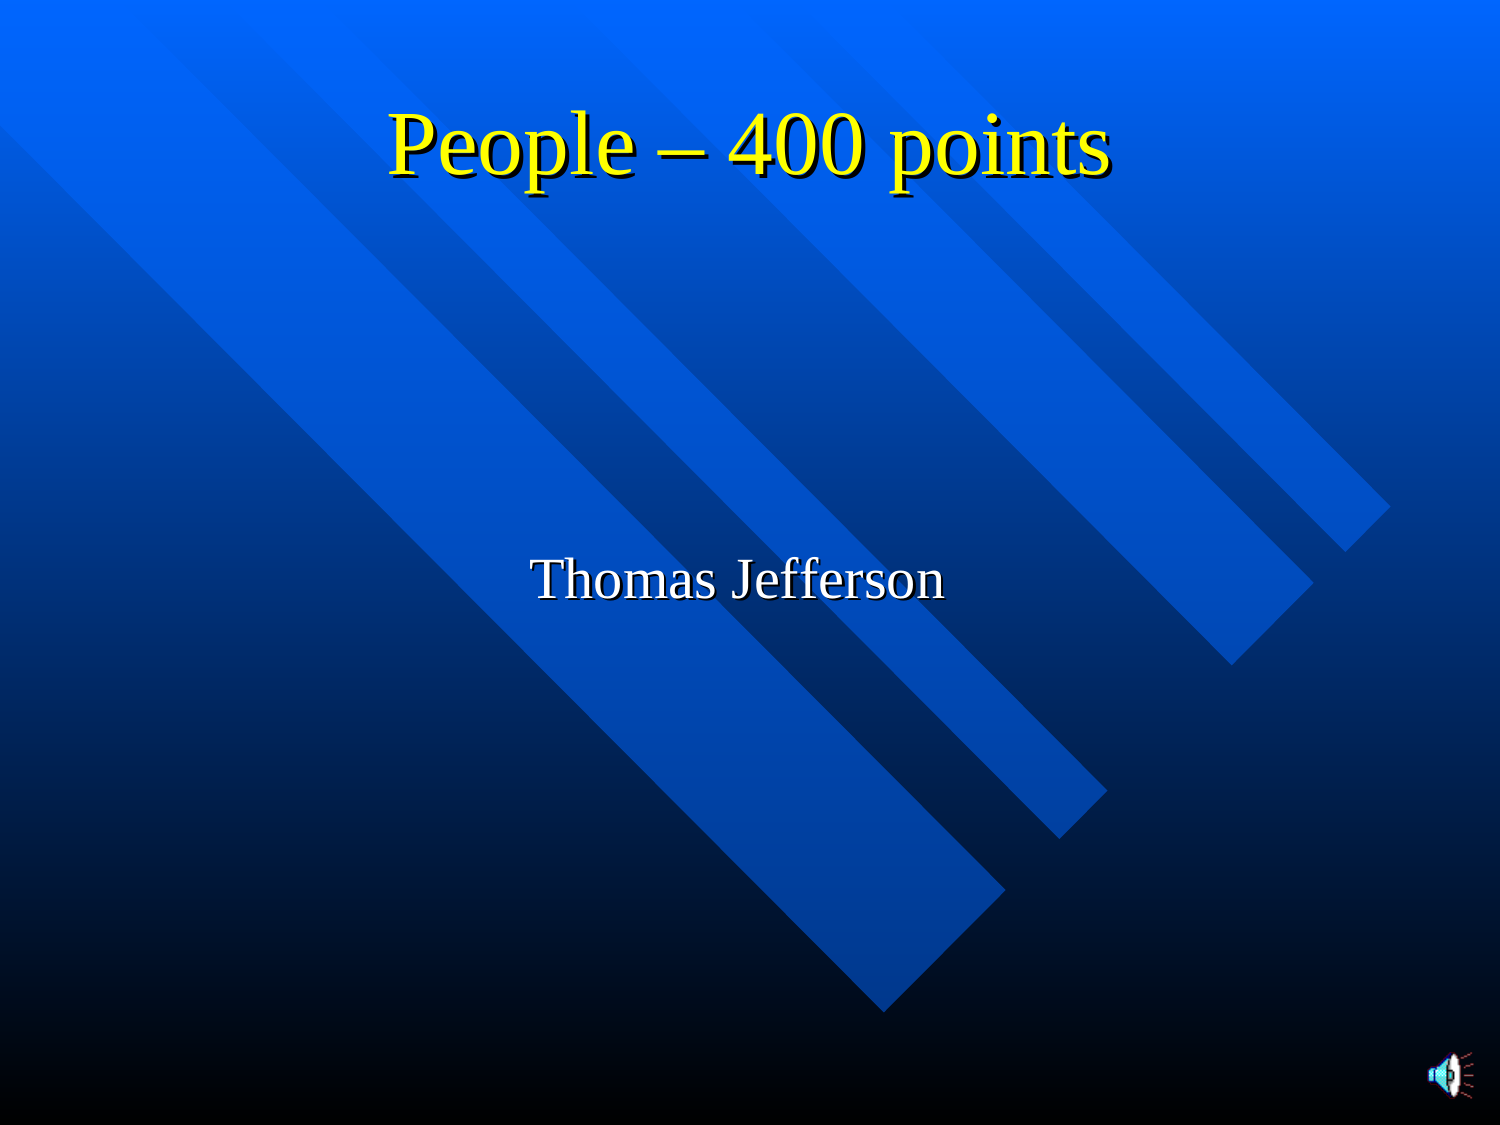

# People – 400 points
| Thomas Jefferson |
| --- |